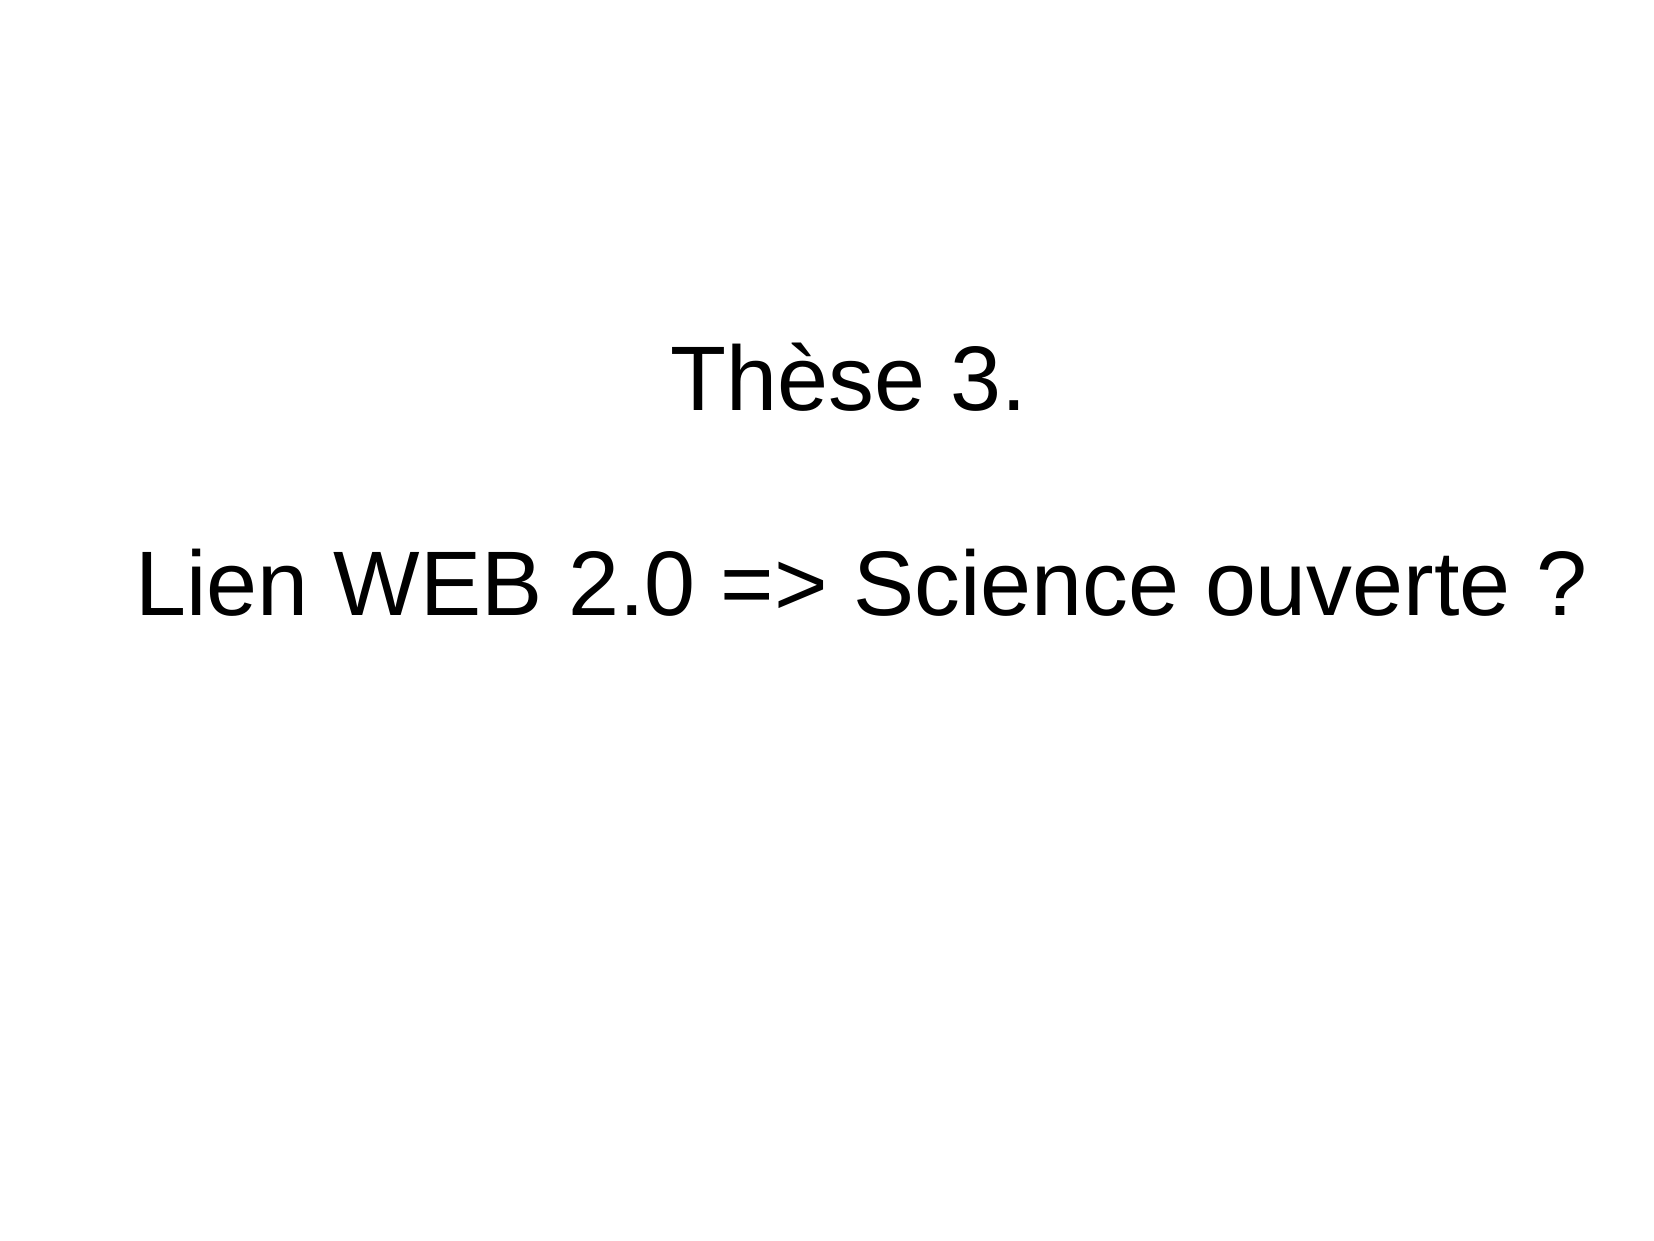

# Thèse 3. Lien WEB 2.0 => Science ouverte ?